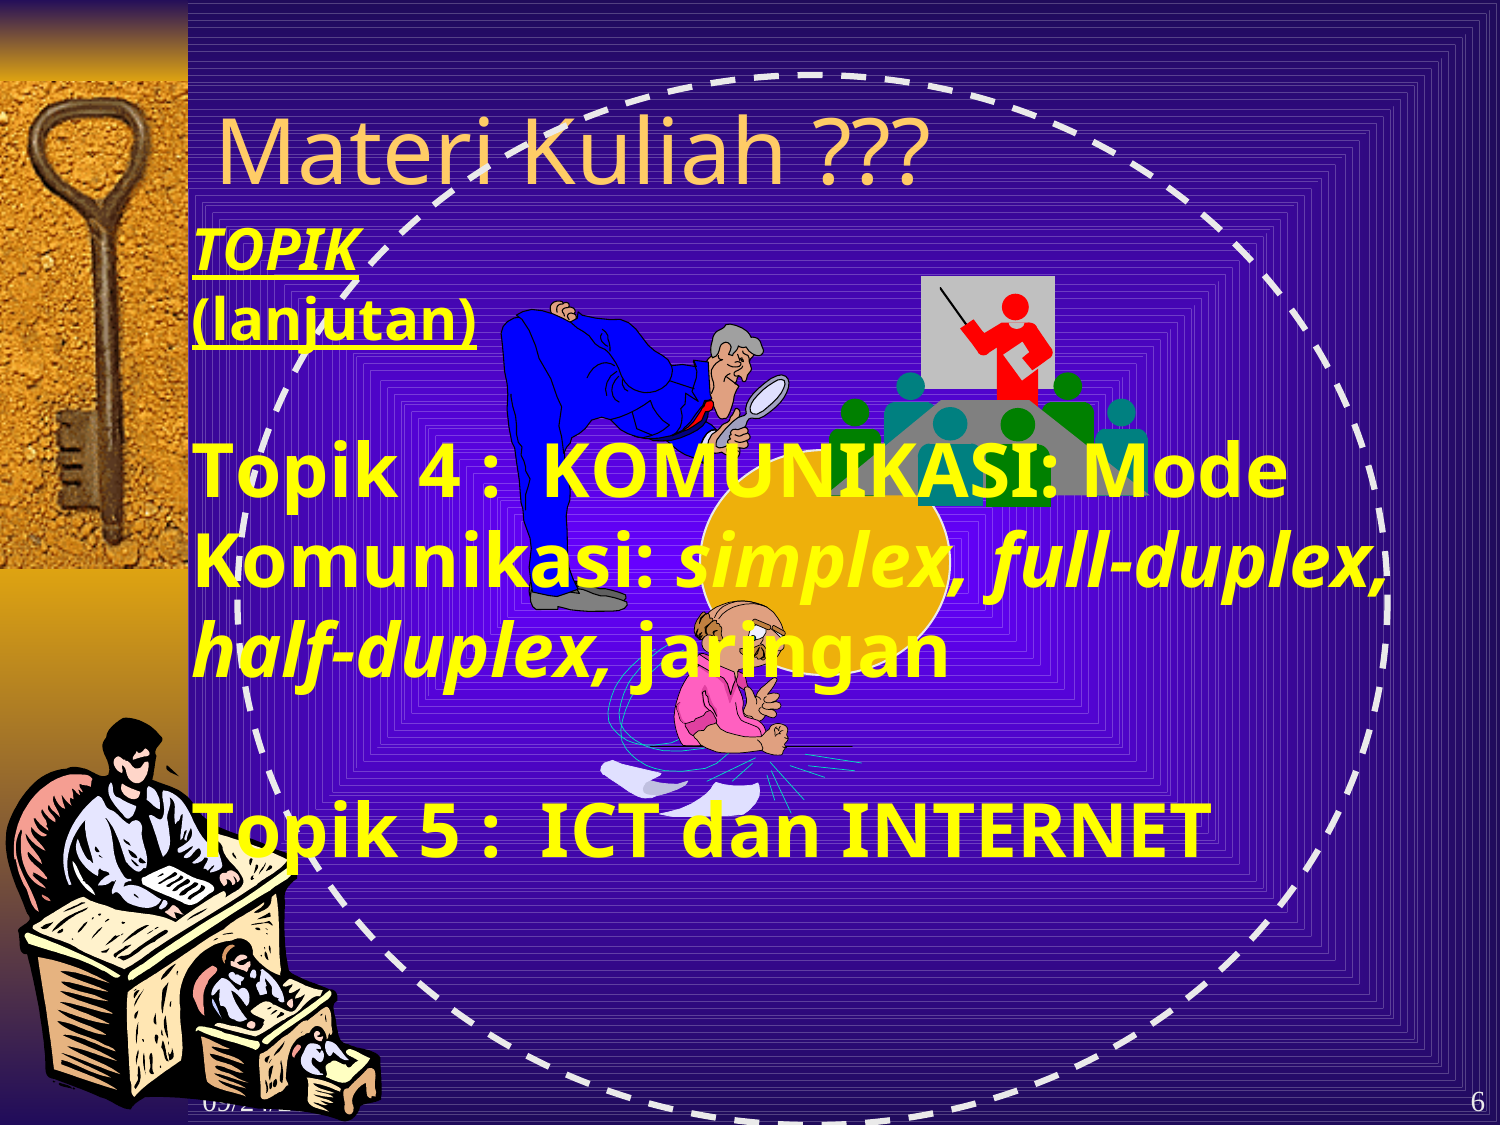

# Materi Kuliah ???
TOPIK
(lanjutan)
Topik 4 : KOMUNIKASI: Mode Komunikasi: simplex, full-duplex, half-duplex, jaringan
Topik 5 : ICT dan INTERNET
6